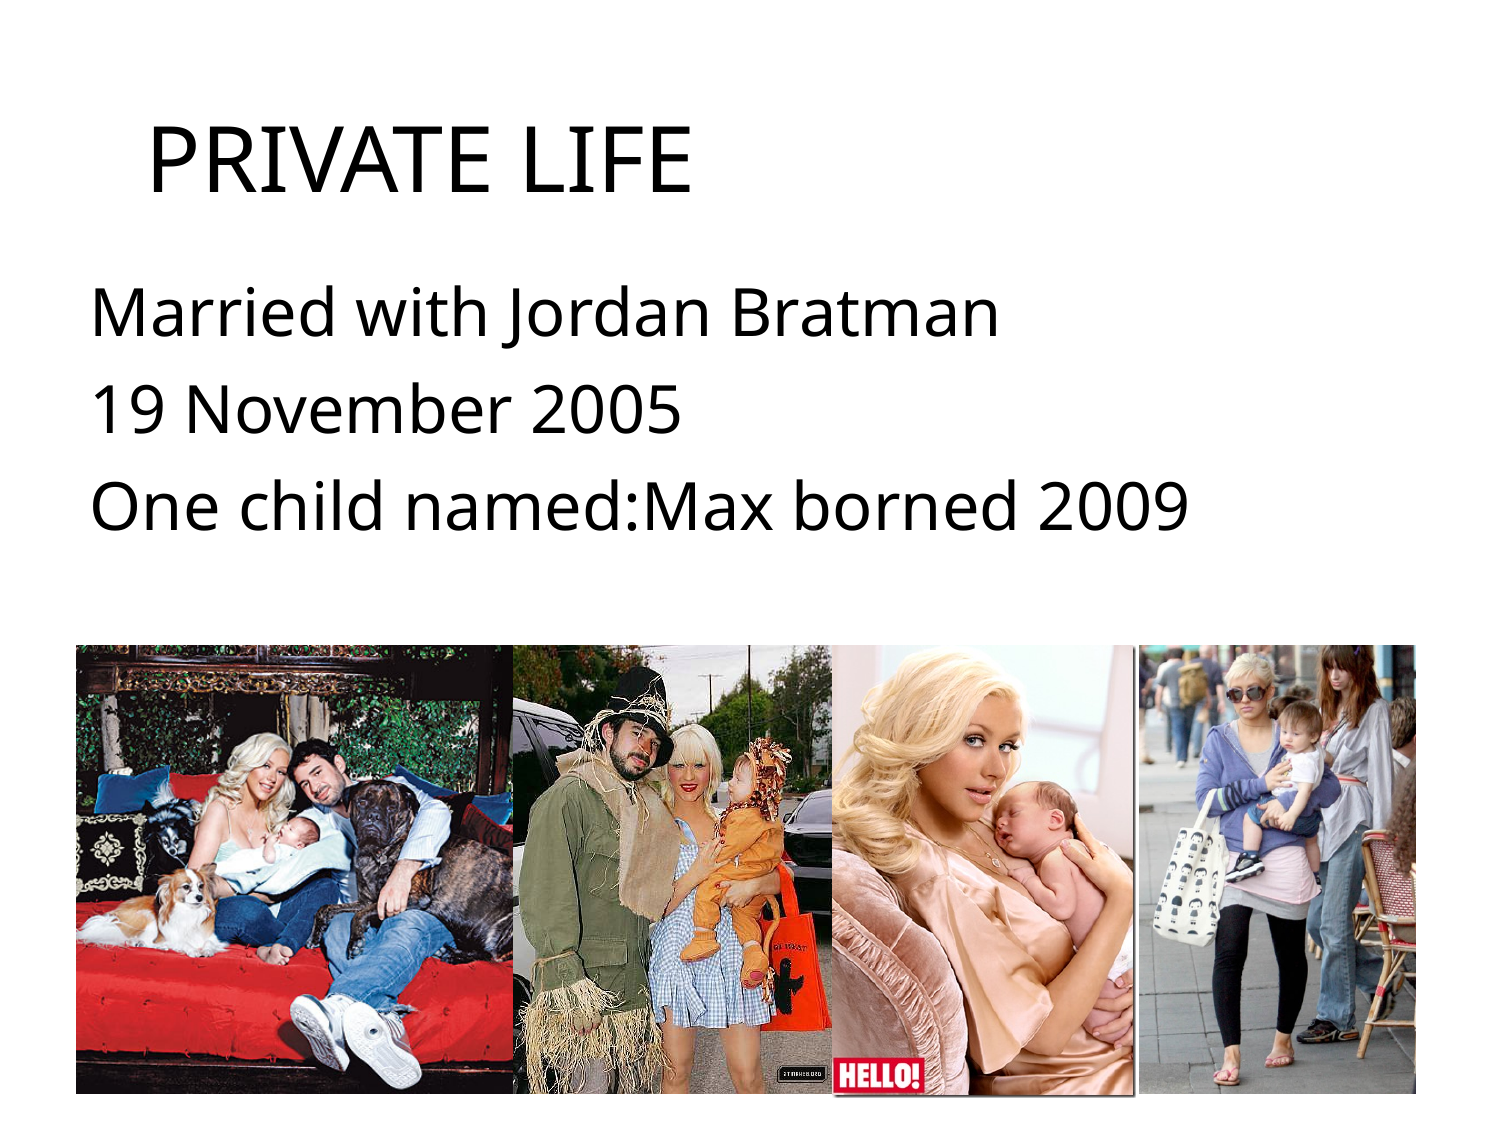

# PRIVATE LIFE
Married with Jordan Bratman
19 November 2005
One child named:Max borned 2009